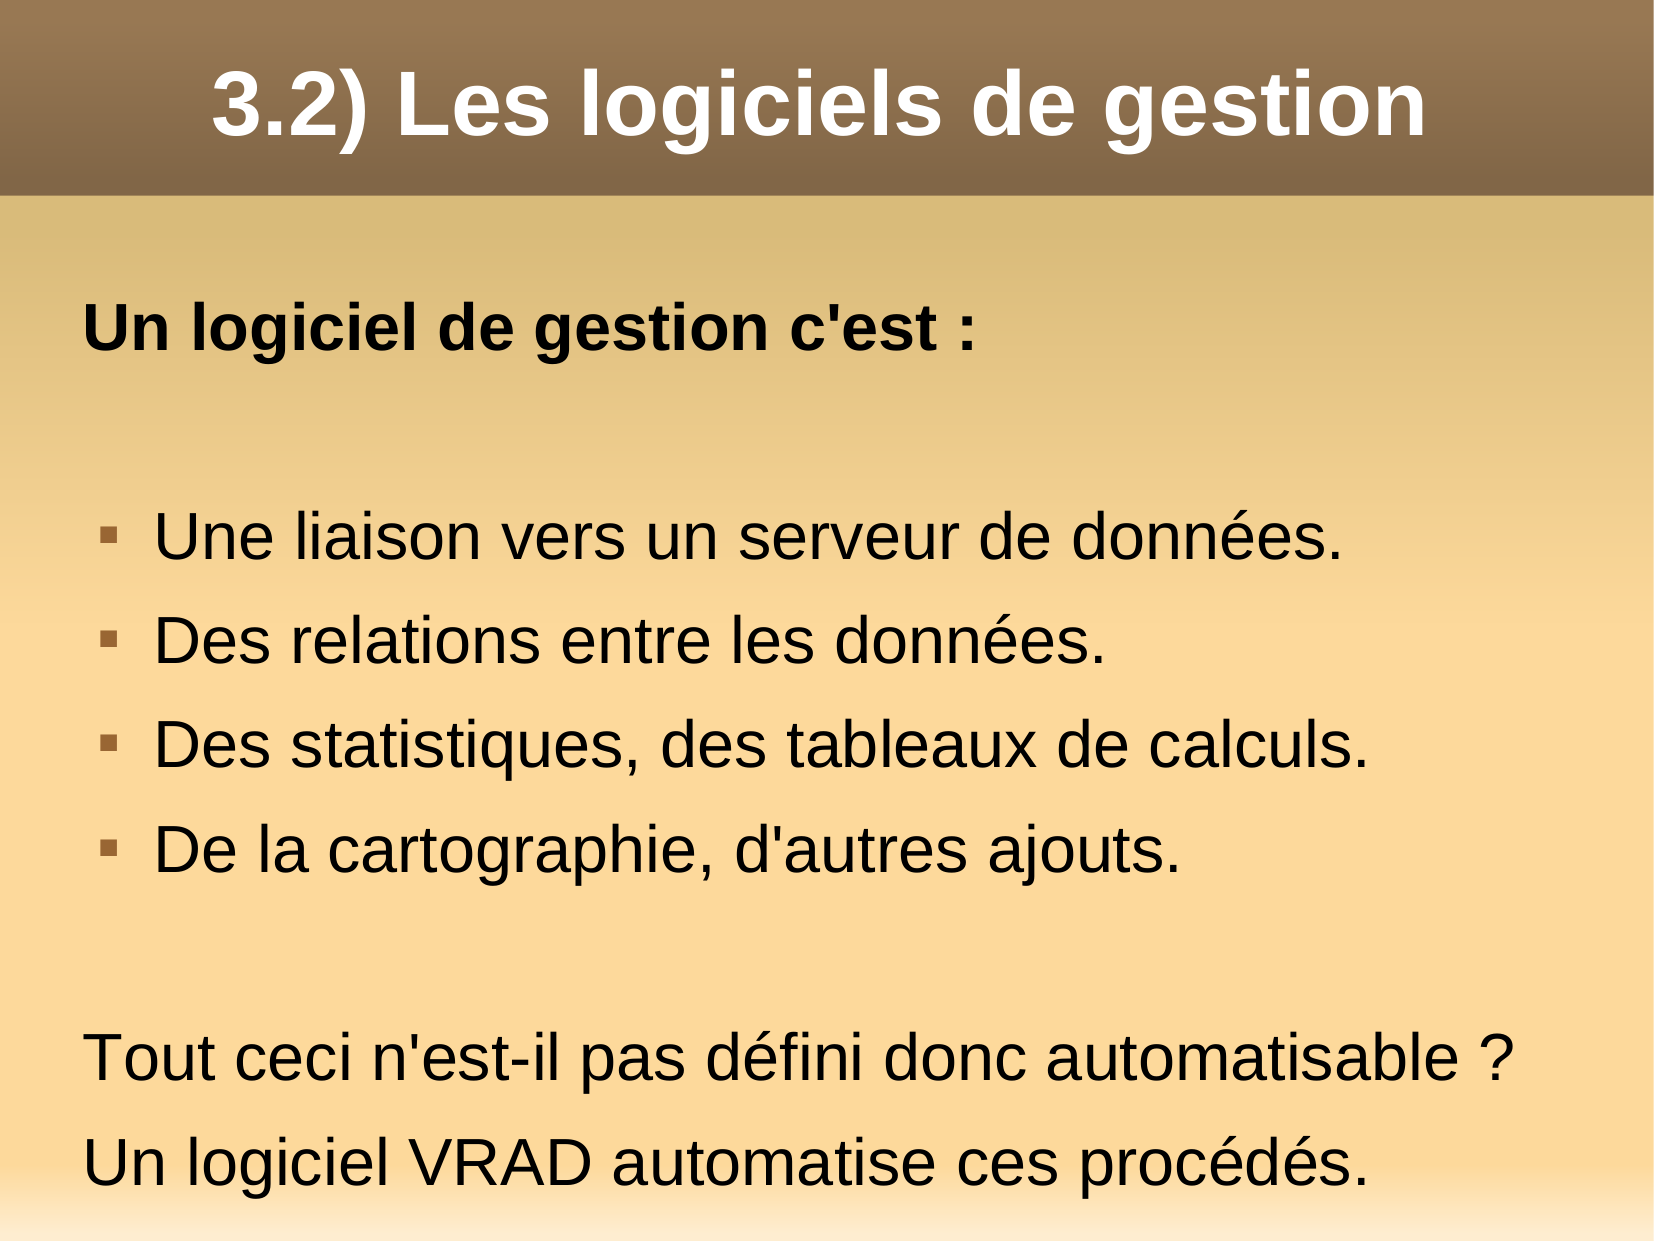

# 3.2) Les logiciels de gestion
Un logiciel de gestion c'est :
Une liaison vers un serveur de données.
Des relations entre les données.
Des statistiques, des tableaux de calculs.
De la cartographie, d'autres ajouts.
Tout ceci n'est-il pas défini donc automatisable ?
Un logiciel VRAD automatise ces procédés.